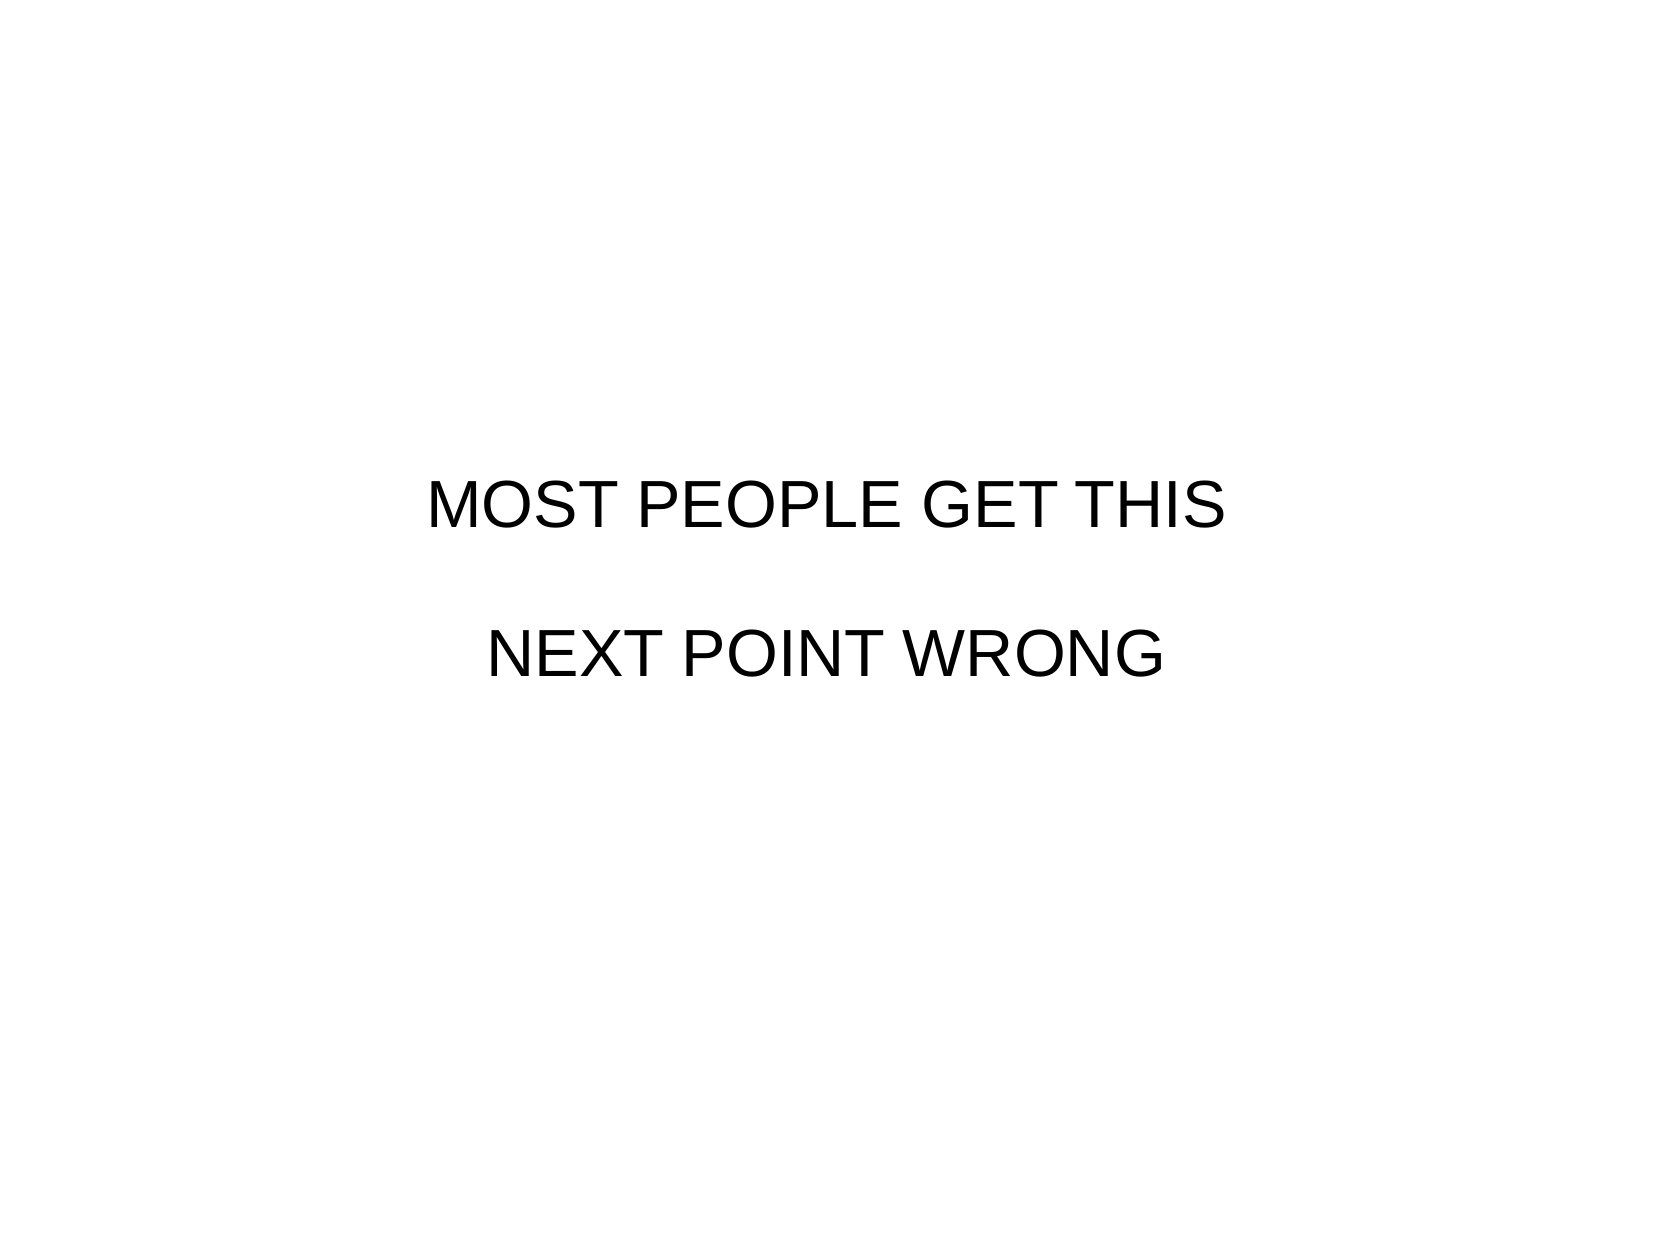

# MOST PEOPLE GET THIS
NEXT POINT WRONG